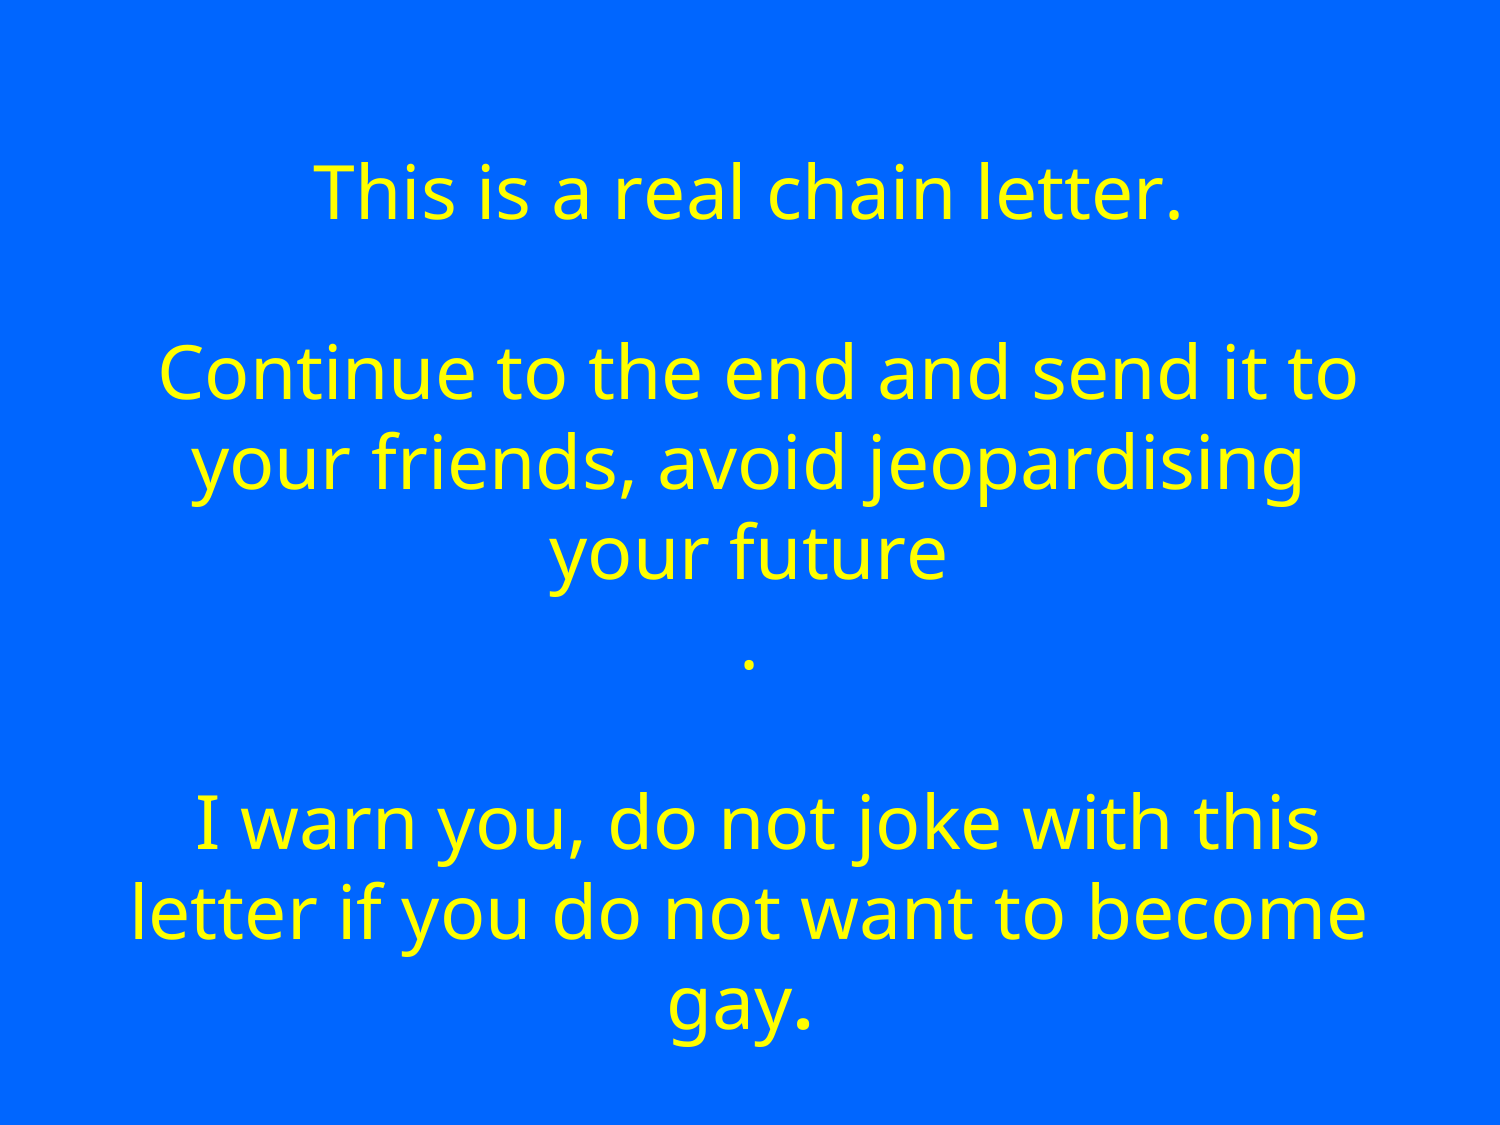

This is a real chain letter.
 
 Continue to the end and send it to your friends, avoid jeopardising your future
.
 I warn you, do not joke with this letter if you do not want to become gay.